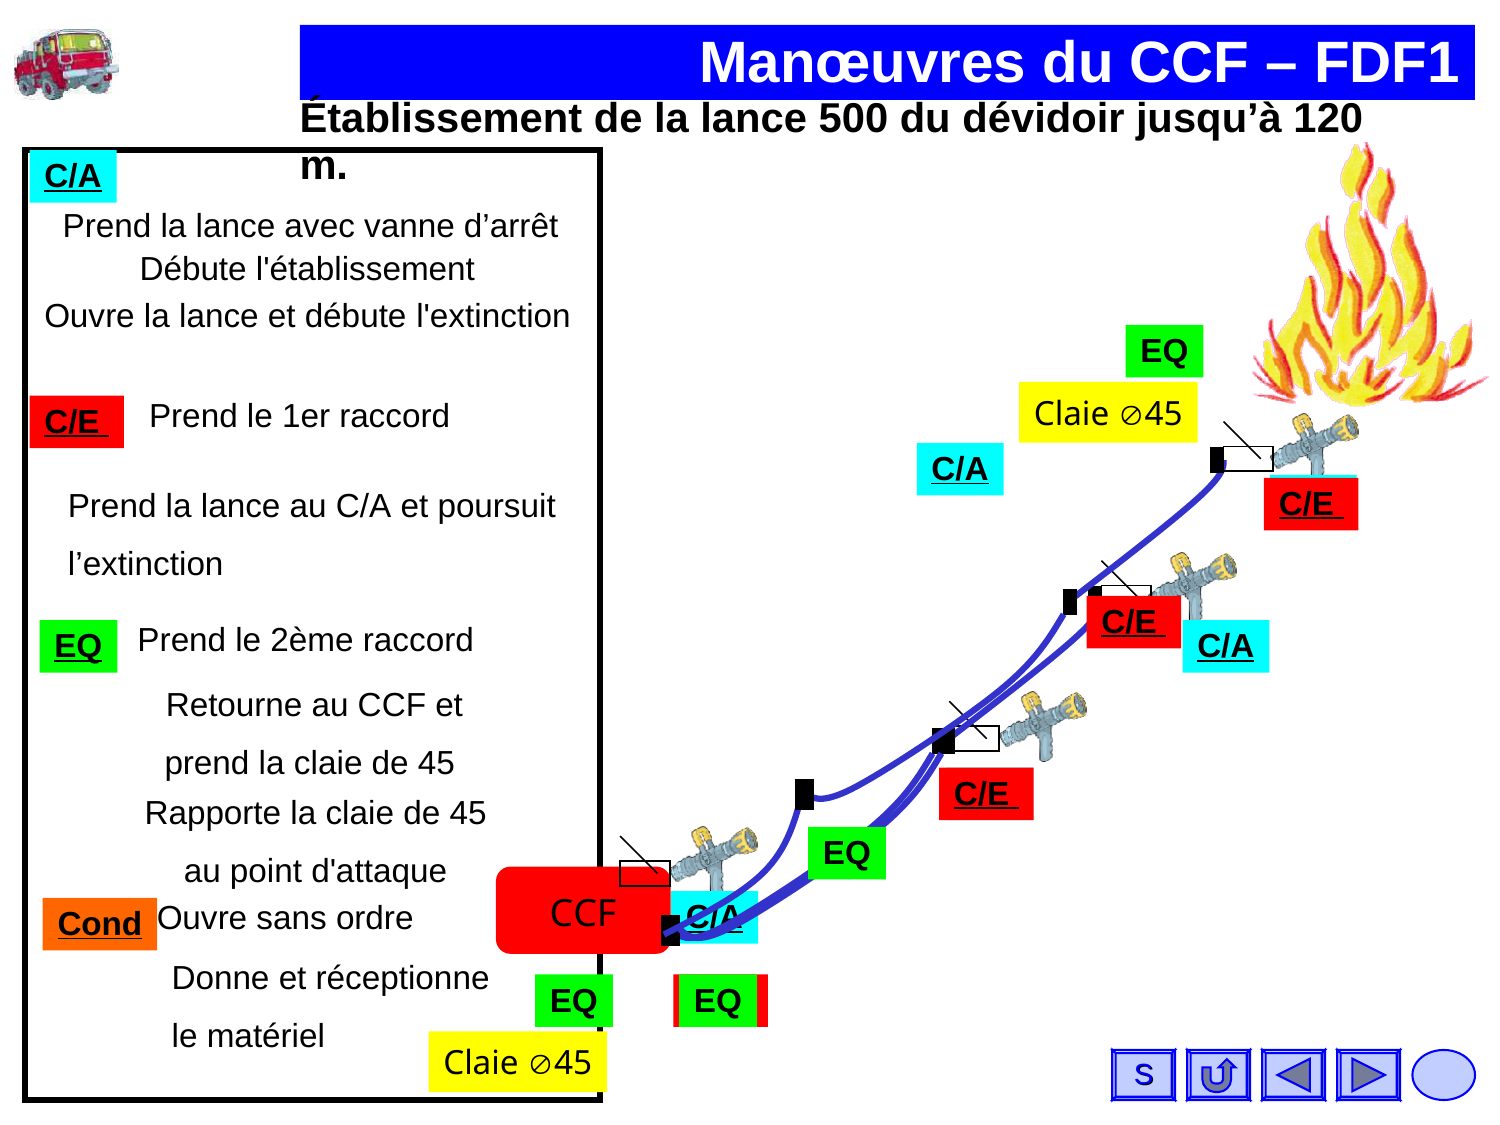

Manœuvres du CCF – FDF1
Établissement de la lance 500 du dévidoir jusqu’à 120 m.
C/A
 Prend la lance avec vanne d’arrêt
 Débute l'établissement
 Ouvre la lance et débute l'extinction
EQ
Claie 45
Prend le 1er raccord
C/E
C/A
C/A
C/E
 Prend la lance au C/A et poursuit
 l’extinction
C/E
Prend le 2ème raccord
EQ
C/A
 Retourne au CCF et
prend la claie de 45
C/E
C/A
 Rapporte la claie de 45
 au point d'attaque
EQ
CCF
C/A
 Ouvre sans ordre
Cond
 Donne et réceptionne
 le matériel
EQ
Claie 45
C/E
EQ